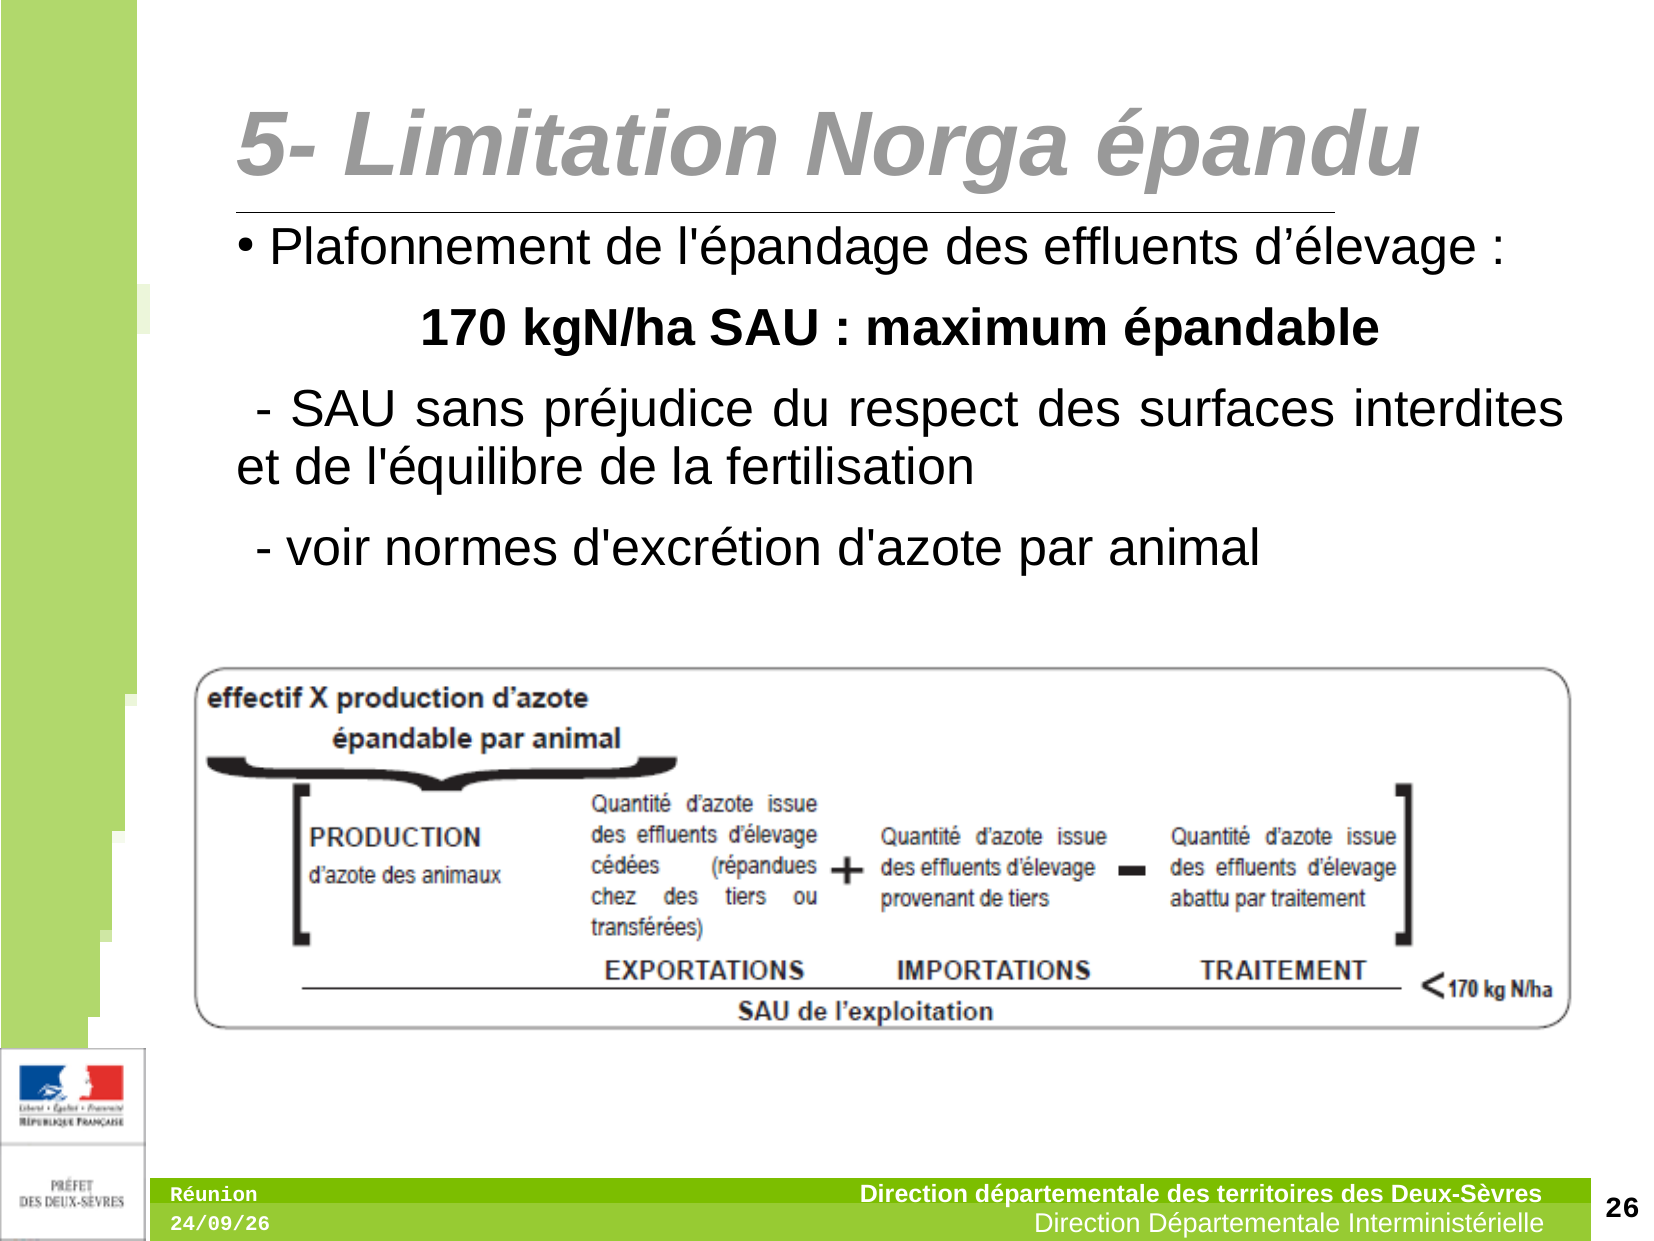

5- Limitation Norga épandu
# Plafonnement de l'épandage des effluents d’élevage :
170 kgN/ha SAU : maximum épandable
- SAU sans préjudice du respect des surfaces interdites et de l'équilibre de la fertilisation
- voir normes d'excrétion d'azote par animal
Réunion